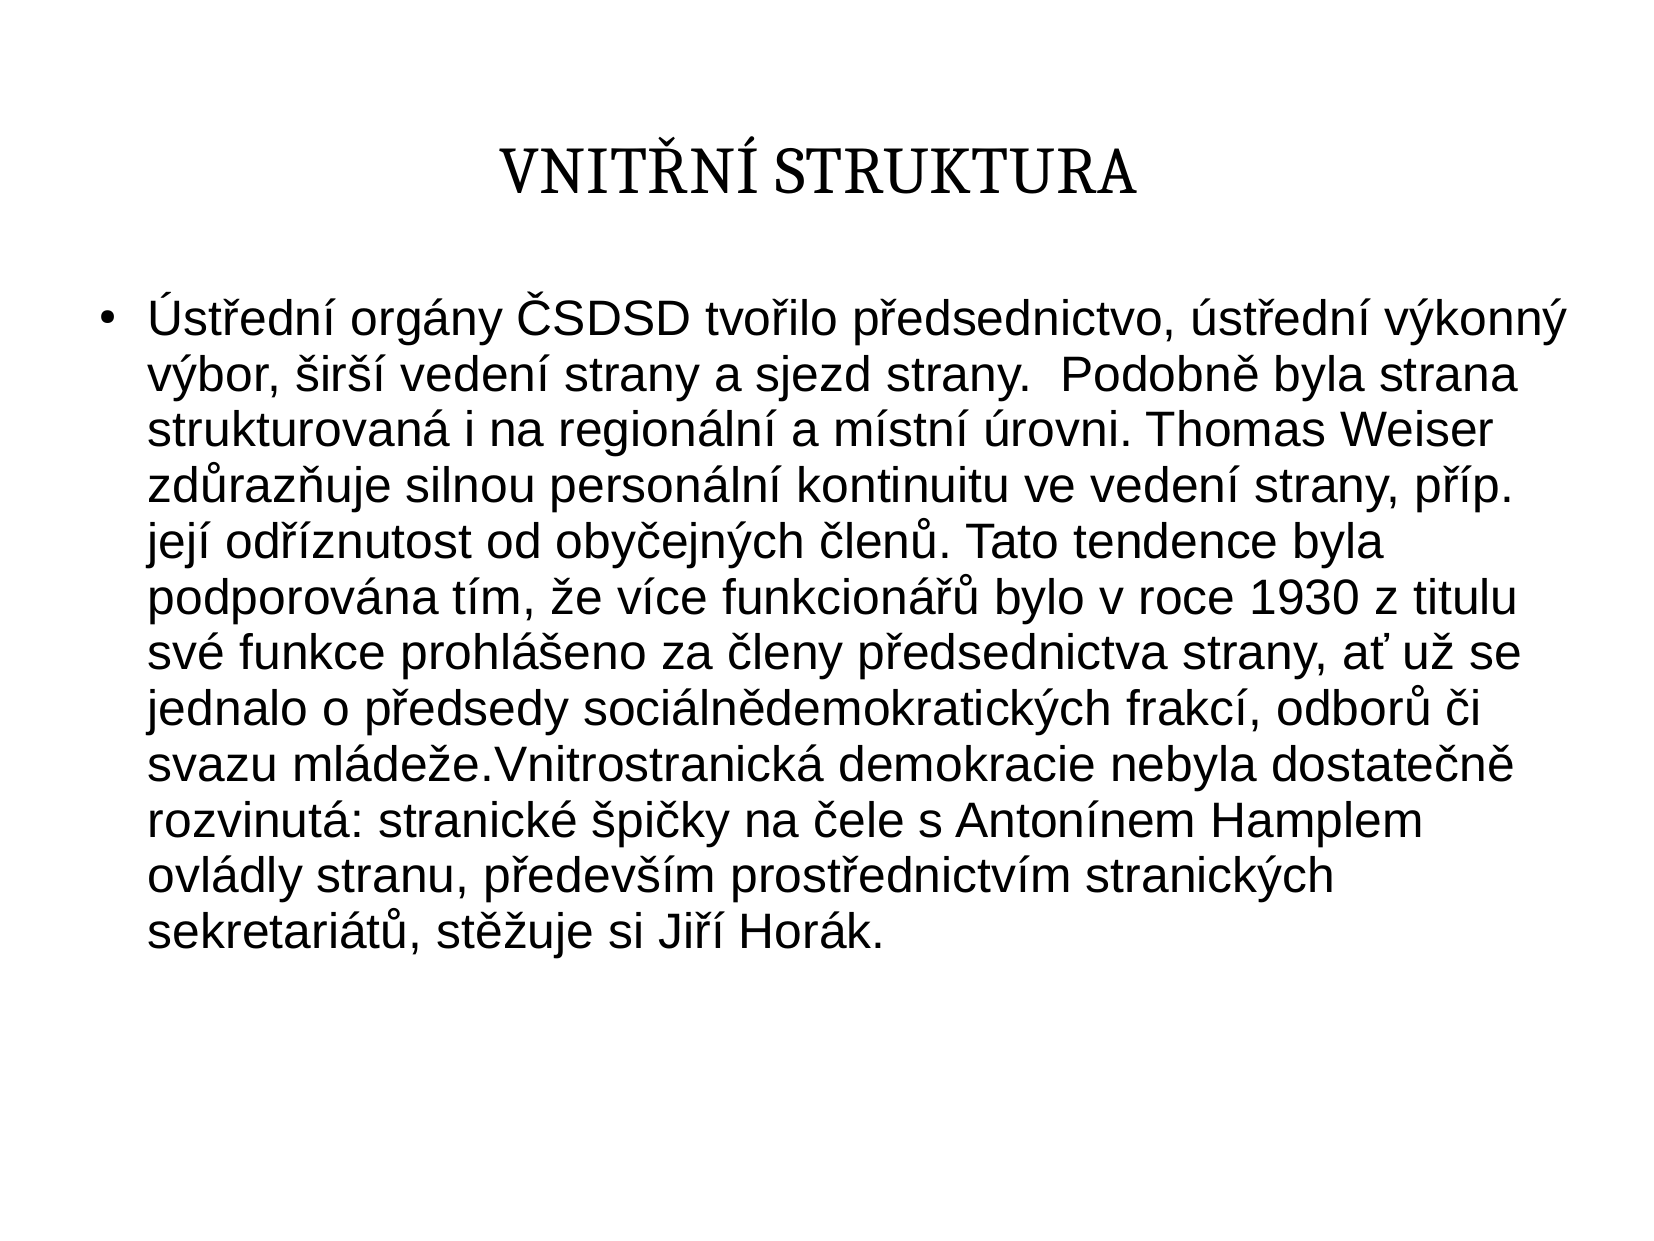

# Vnitřní struktura
Ústřední orgány ČSDSD tvořilo předsednictvo, ústřední výkonný výbor, širší vedení strany a sjezd strany. Podobně byla strana strukturovaná i na regionální a místní úrovni. Thomas Weiser zdůrazňuje silnou personální kontinuitu ve vedení strany, příp. její odříznutost od obyčejných členů. Tato tendence byla podporována tím, že více funkcionářů bylo v roce 1930 z titulu své funkce prohlášeno za členy předsednictva strany, ať už se jednalo o předsedy sociálnědemokratických frakcí, odborů či svazu mládeže.Vnitrostranická demokracie nebyla dostatečně rozvinutá: stranické špičky na čele s Antonínem Hamplem ovládly stranu, především prostřednictvím stranických sekretariátů, stěžuje si Jiří Horák.